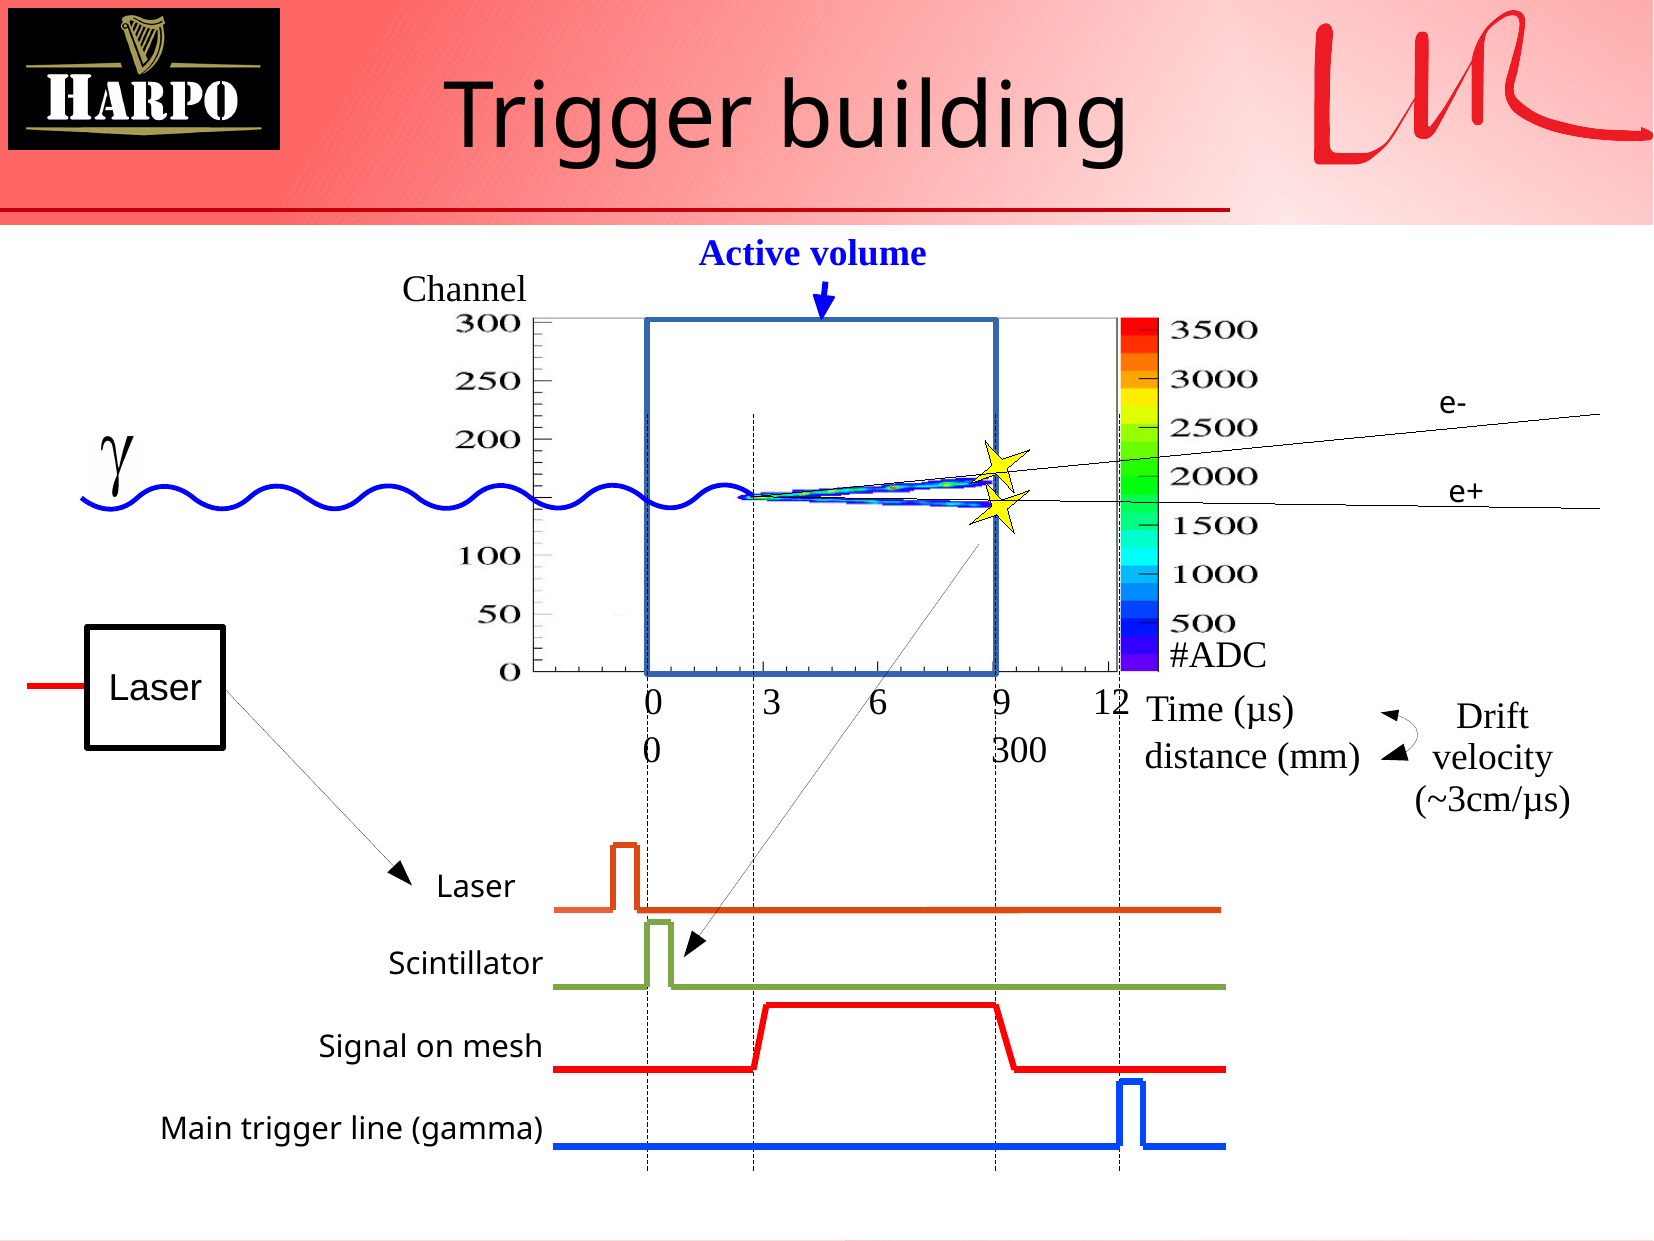

# Trigger building
Active volume
Channel
e-
e+
Laser
#ADC
0
3
6
9
12
Time (µs)
Drift velocity (~3cm/µs)
0
300
distance (mm)
Laser
Scintillator
Signal on mesh
Main trigger line (gamma)
2014-10-16
9